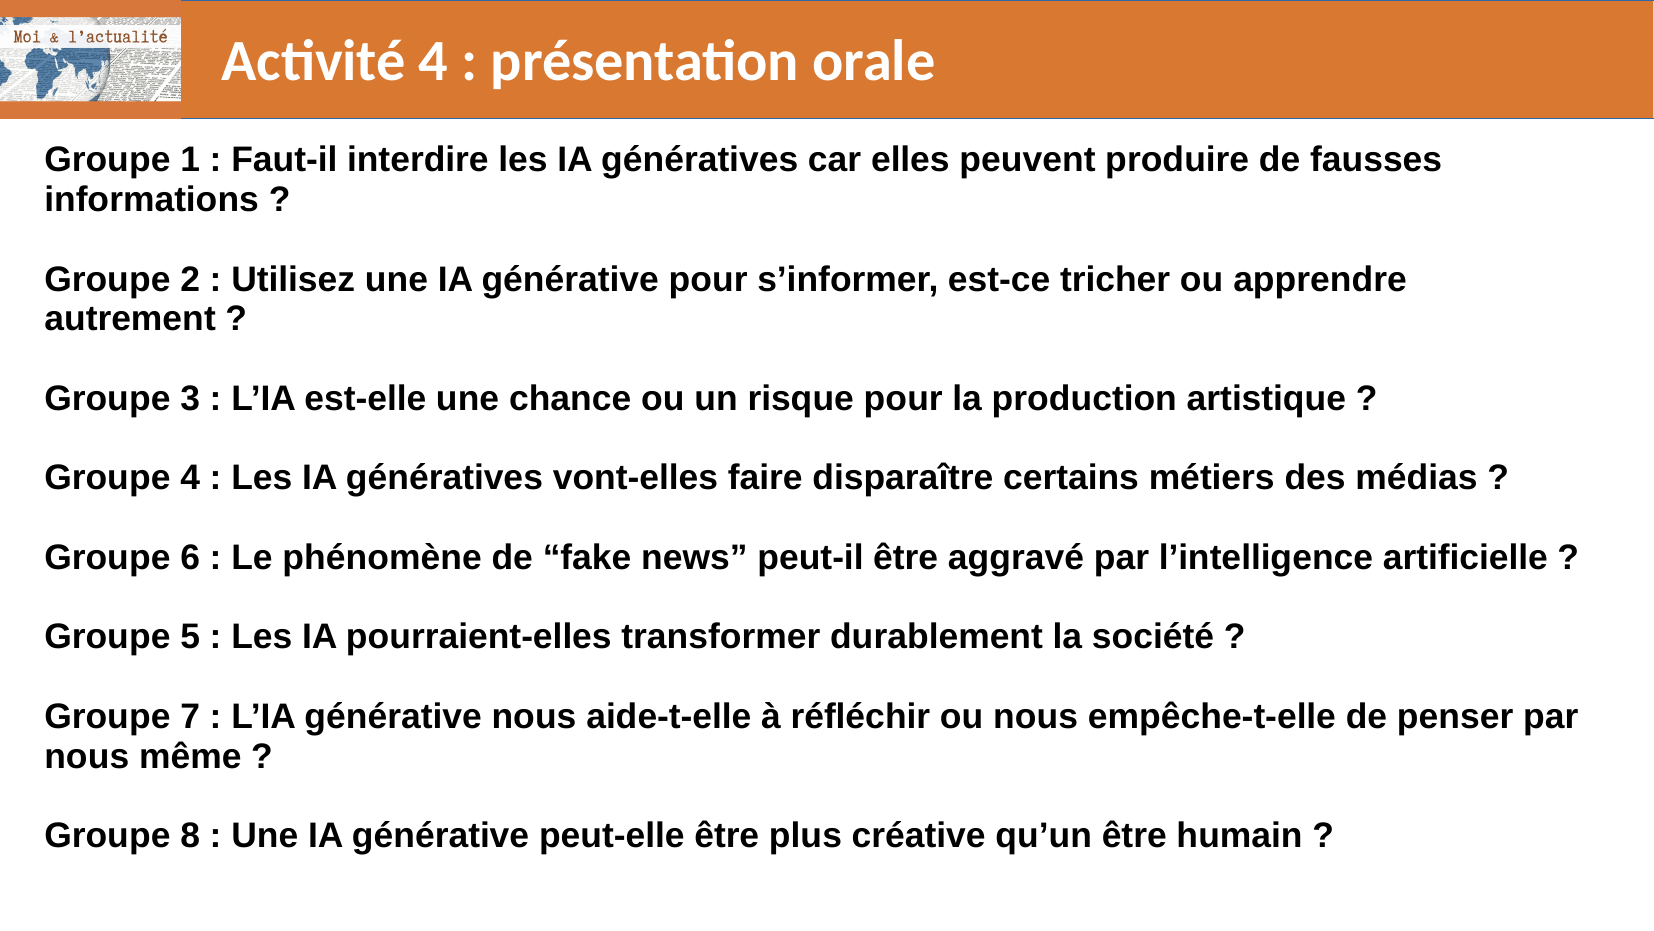

Activité 4 : présentation orale
Groupe 1 : Faut-il interdire les IA génératives car elles peuvent produire de fausses informations ?
Groupe 2 : Utilisez une IA générative pour s’informer, est-ce tricher ou apprendre autrement ?
Groupe 3 : L’IA est-elle une chance ou un risque pour la production artistique ?
Groupe 4 : Les IA génératives vont-elles faire disparaître certains métiers des médias ?
Groupe 6 : Le phénomène de “fake news” peut-il être aggravé par l’intelligence artificielle ?
Groupe 5 : Les IA pourraient-elles transformer durablement la société ?
Groupe 7 : L’IA générative nous aide-t-elle à réfléchir ou nous empêche-t-elle de penser par nous même ?
Groupe 8 : Une IA générative peut-elle être plus créative qu’un être humain ?